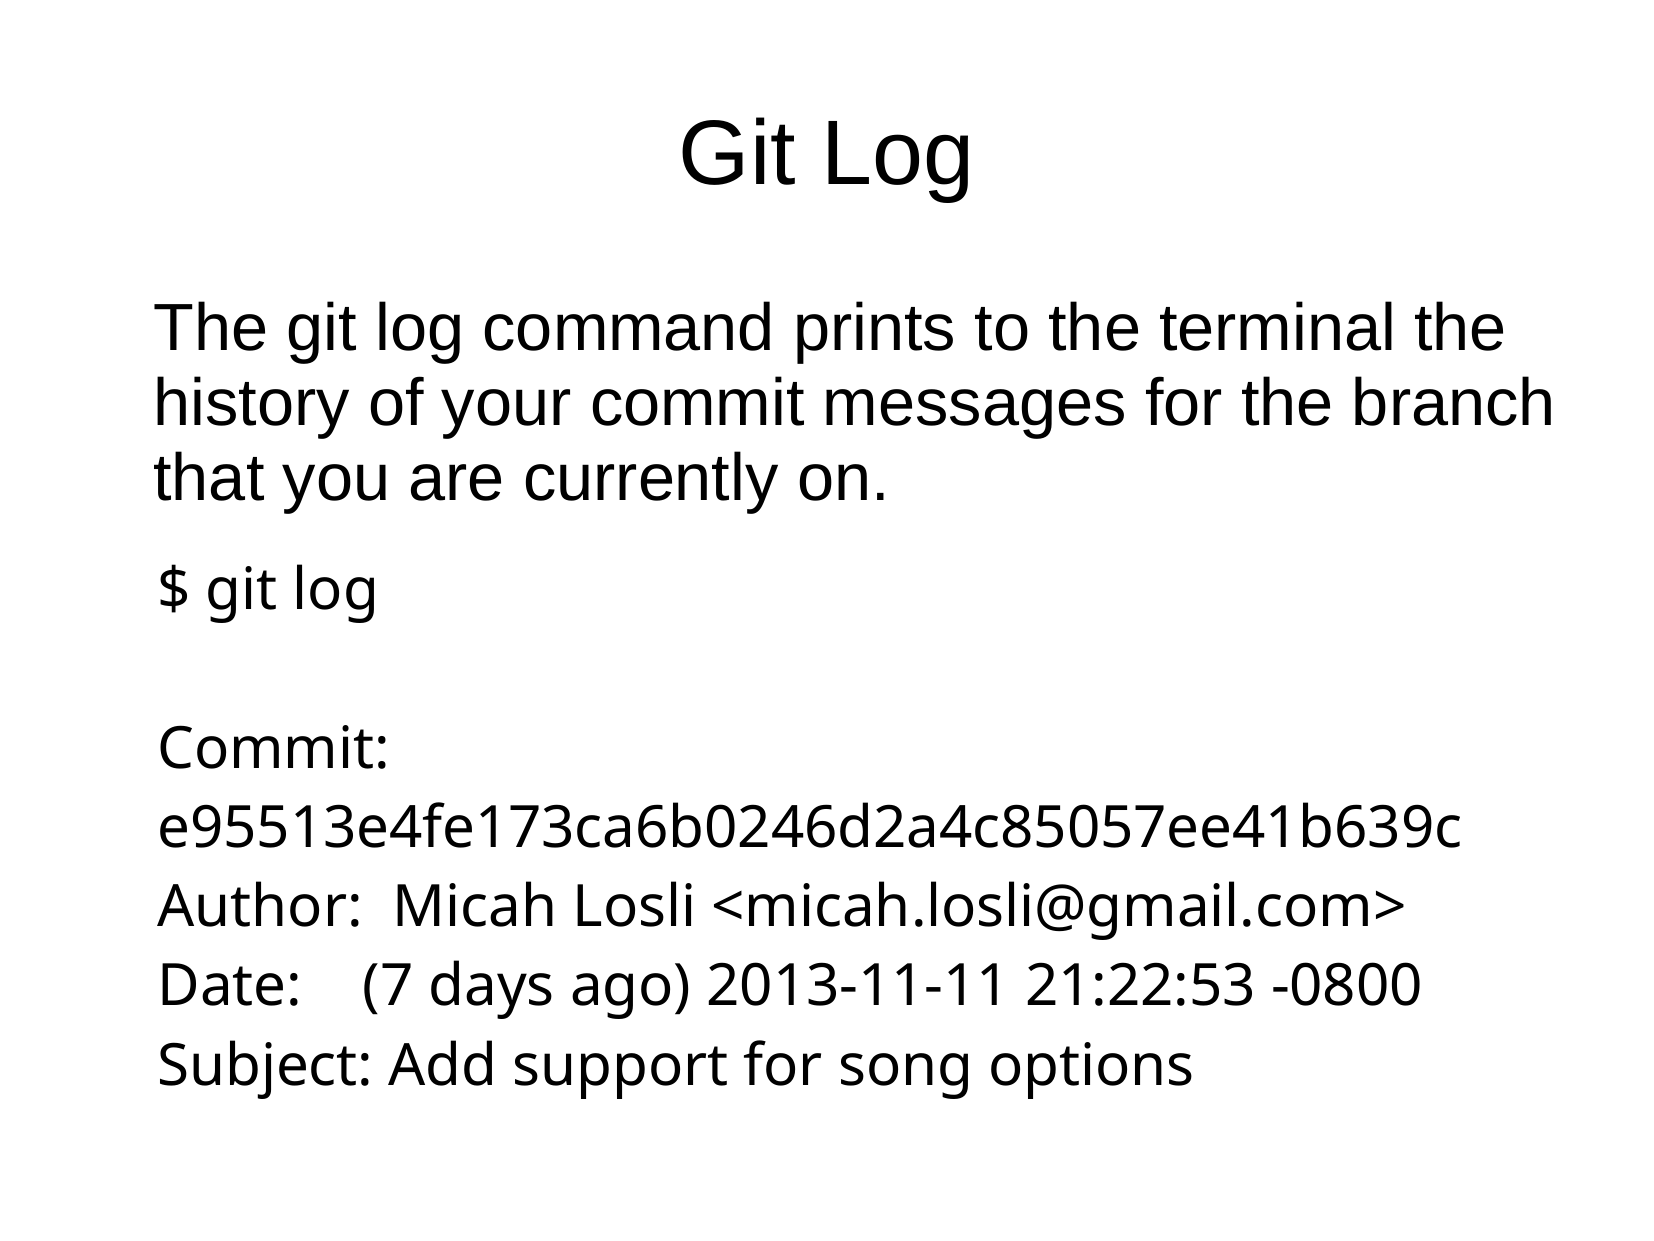

# Git Log
The git log command prints to the terminal the history of your commit messages for the branch that you are currently on.
$ git log
Commit: e95513e4fe173ca6b0246d2a4c85057ee41b639c
Author: Micah Losli <micah.losli@gmail.com>
Date: (7 days ago) 2013-11-11 21:22:53 -0800
Subject: Add support for song options